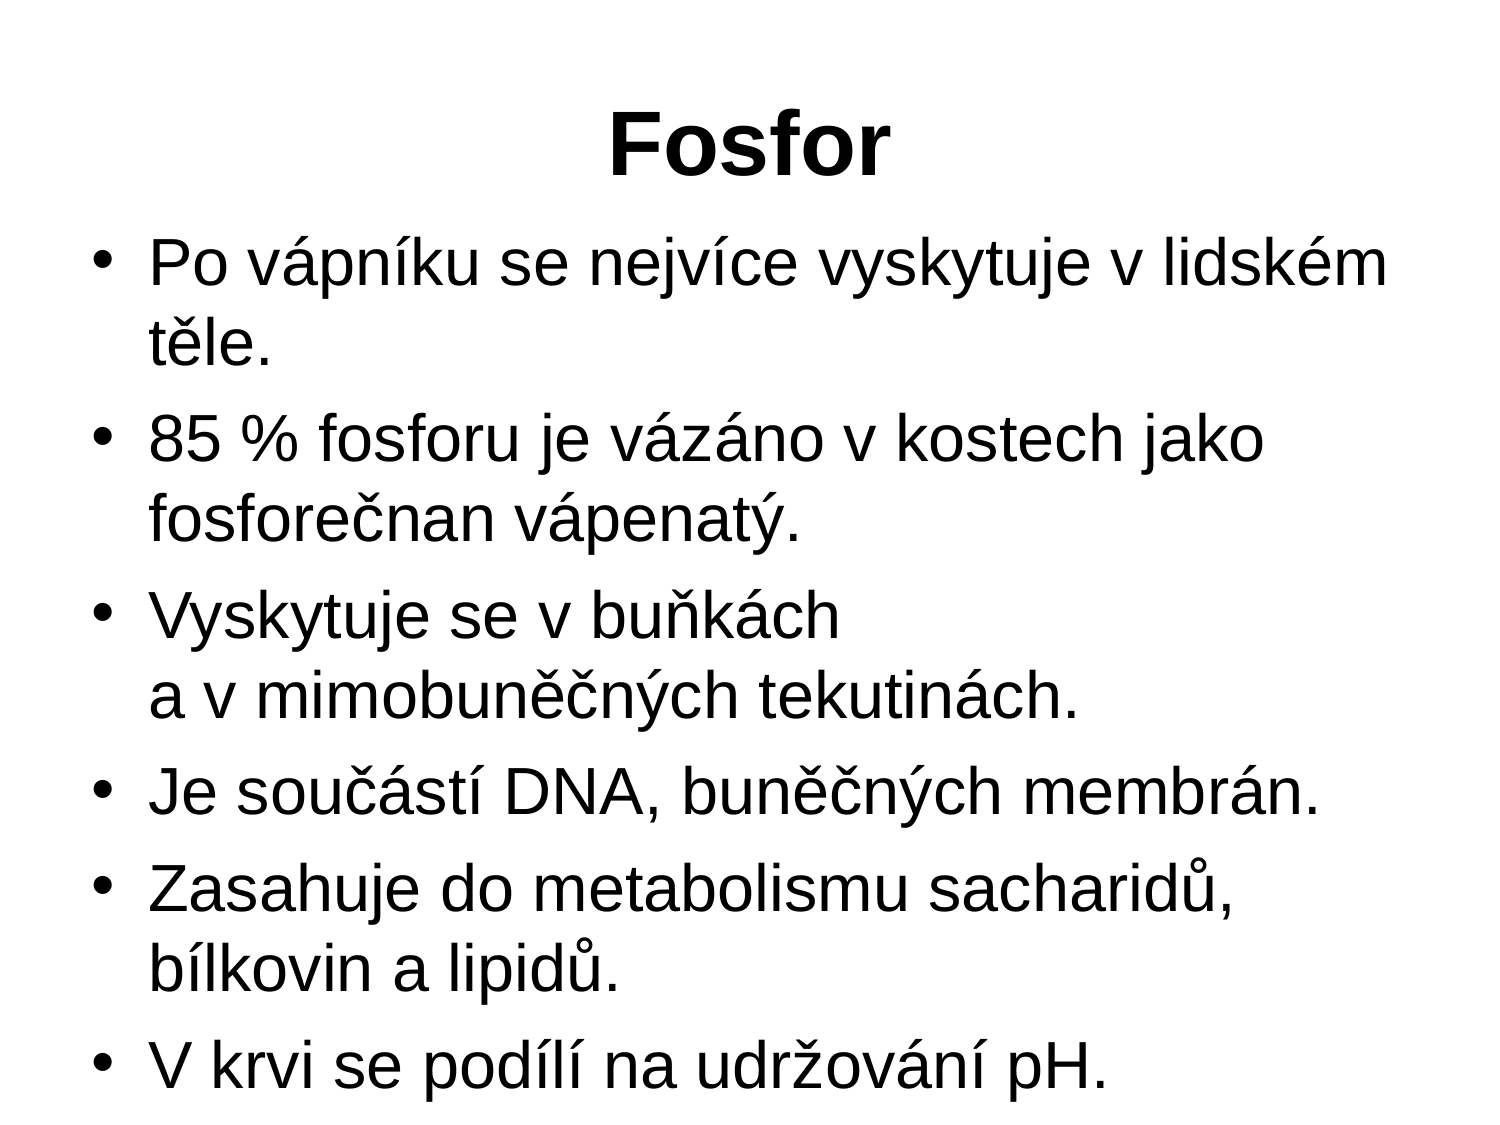

Fosfor
# Po vápníku se nejvíce vyskytuje v lidském těle.
85 % fosforu je vázáno v kostech jako fosforečnan vápenatý.
Vyskytuje se v buňkách
a v mimobuněčných tekutinách.
Je součástí DNA, buněčných membrán.
Zasahuje do metabolismu sacharidů, bílkovin a lipidů.
V krvi se podílí na udržování pH.